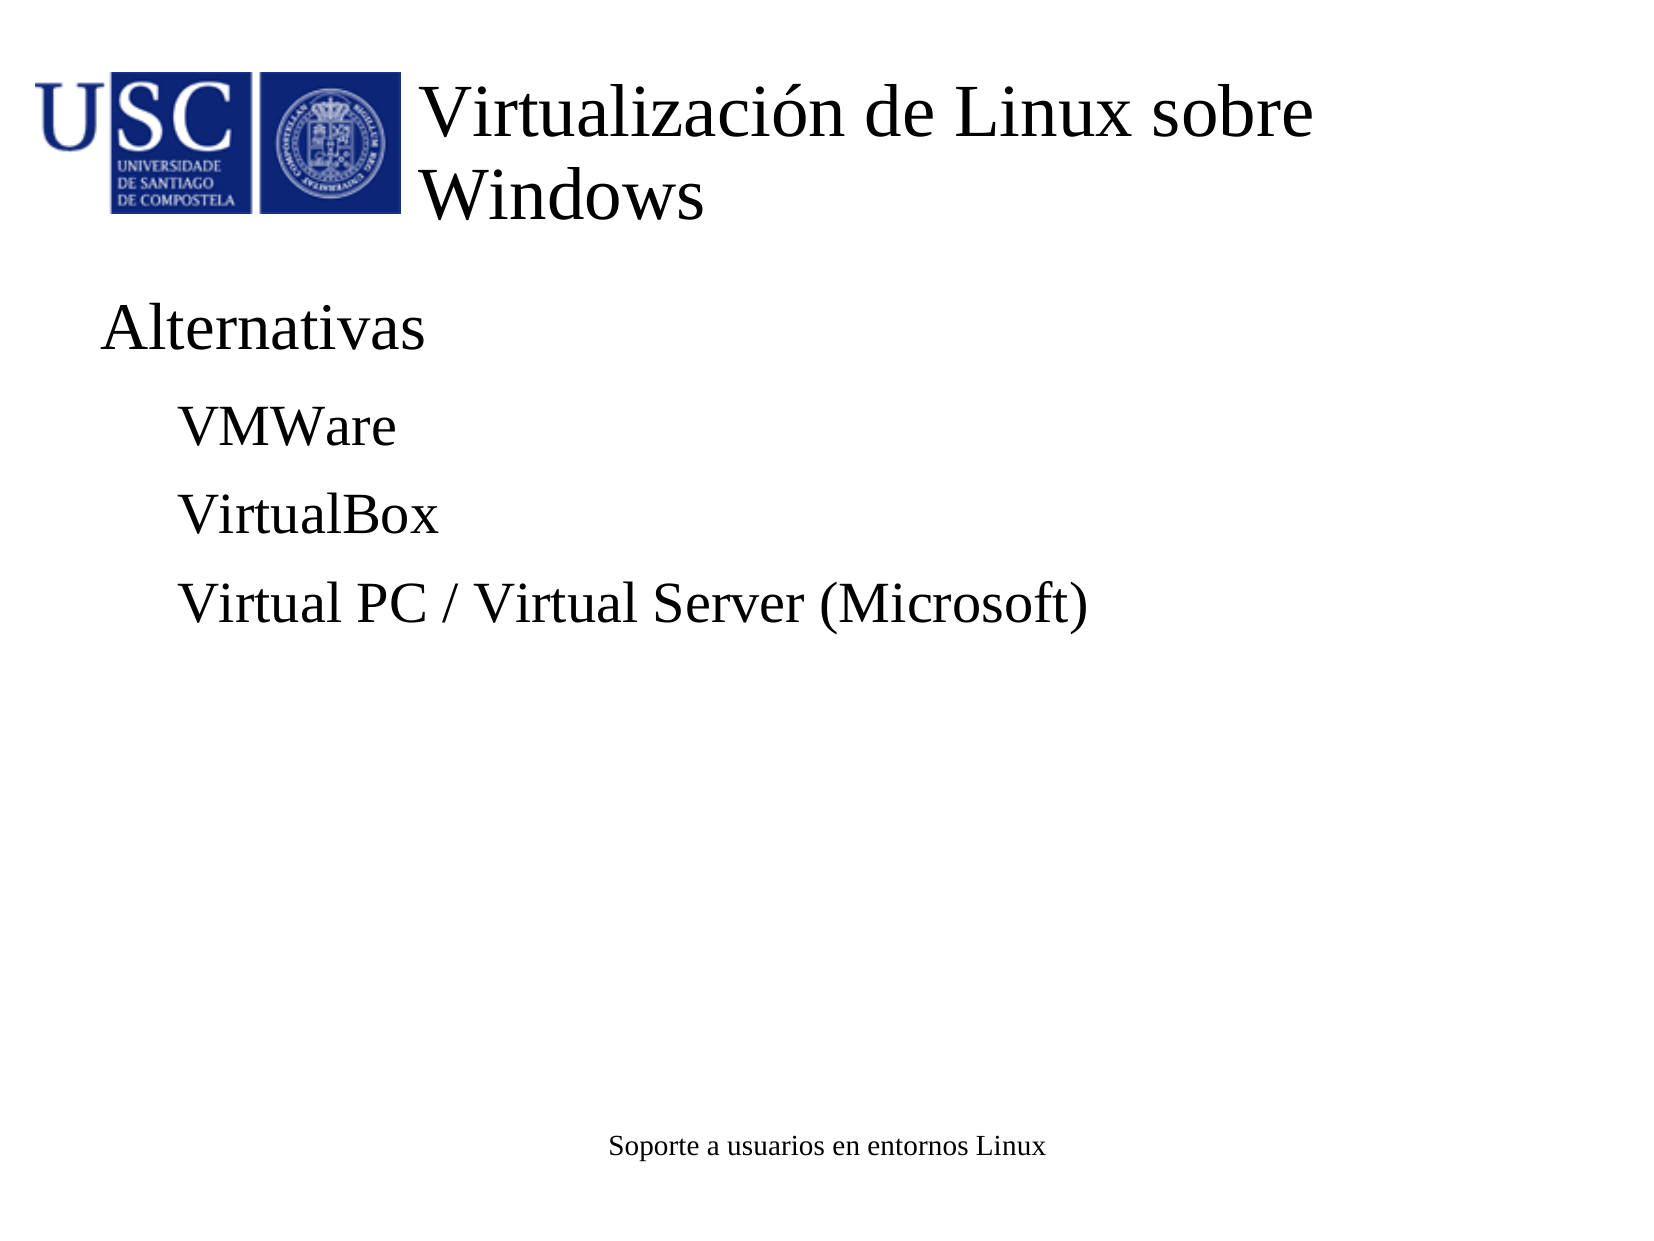

# Virtualización de Linux sobre Windows
Alternativas
VMWare
VirtualBox
Virtual PC / Virtual Server (Microsoft)